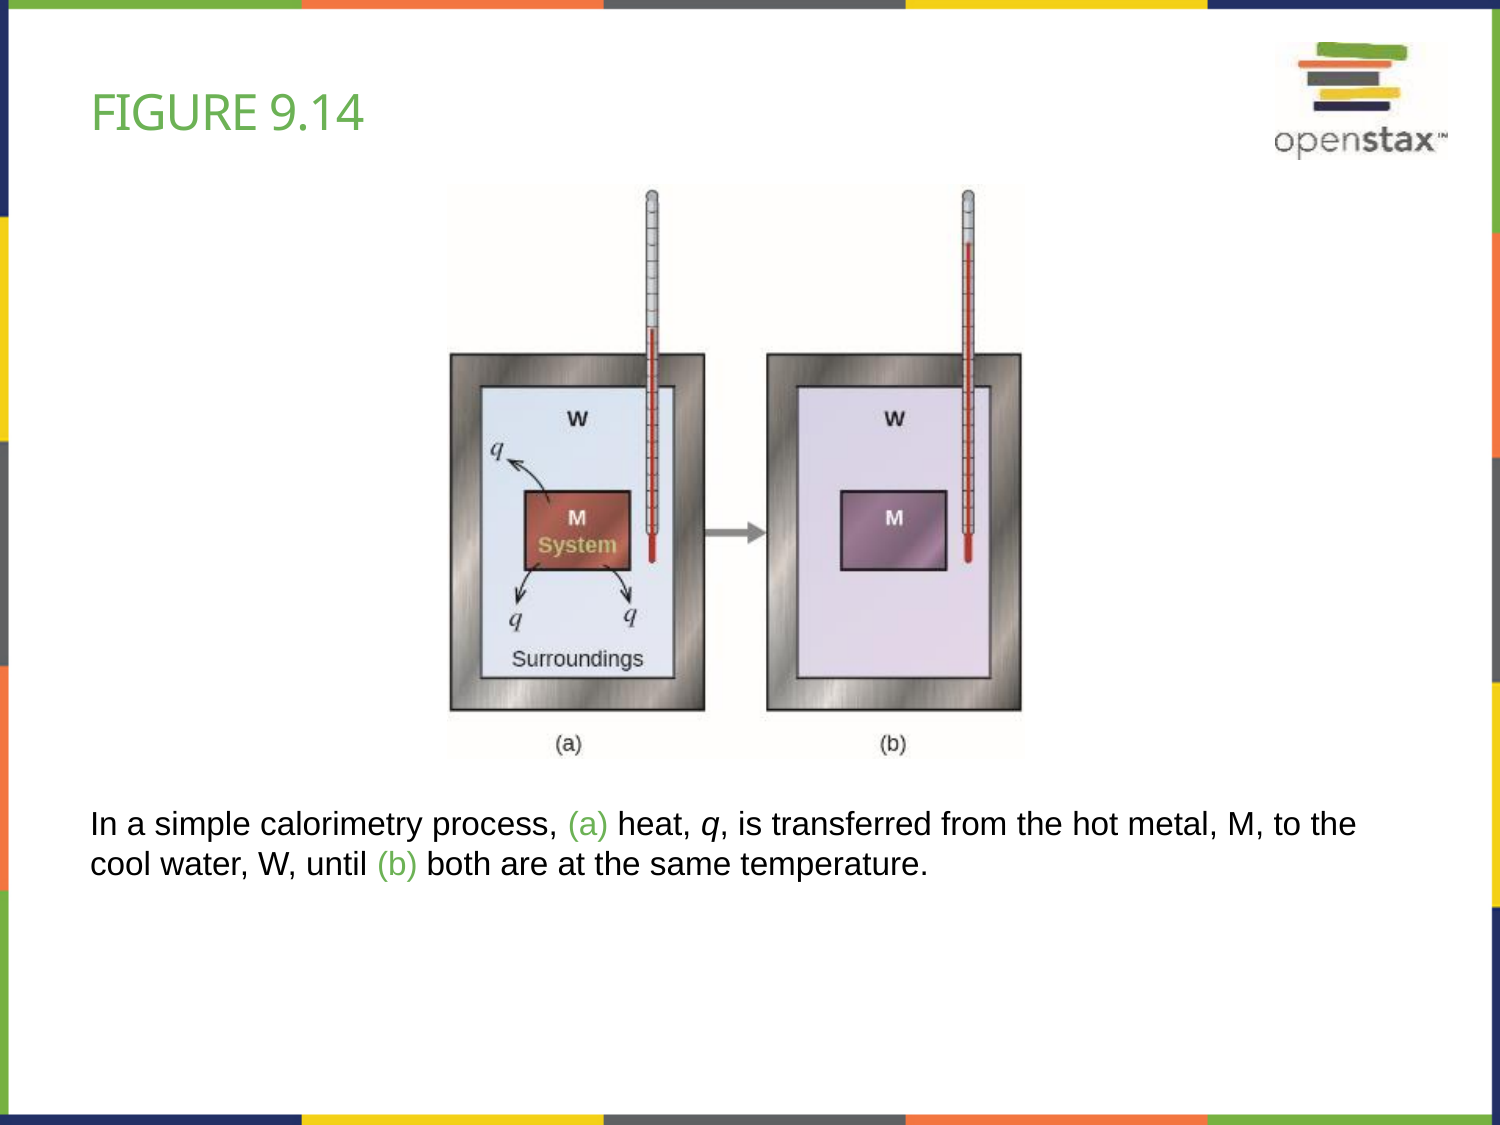

# Figure 9.14
In a simple calorimetry process, (a) heat, q, is transferred from the hot metal, M, to the cool water, W, until (b) both are at the same temperature.